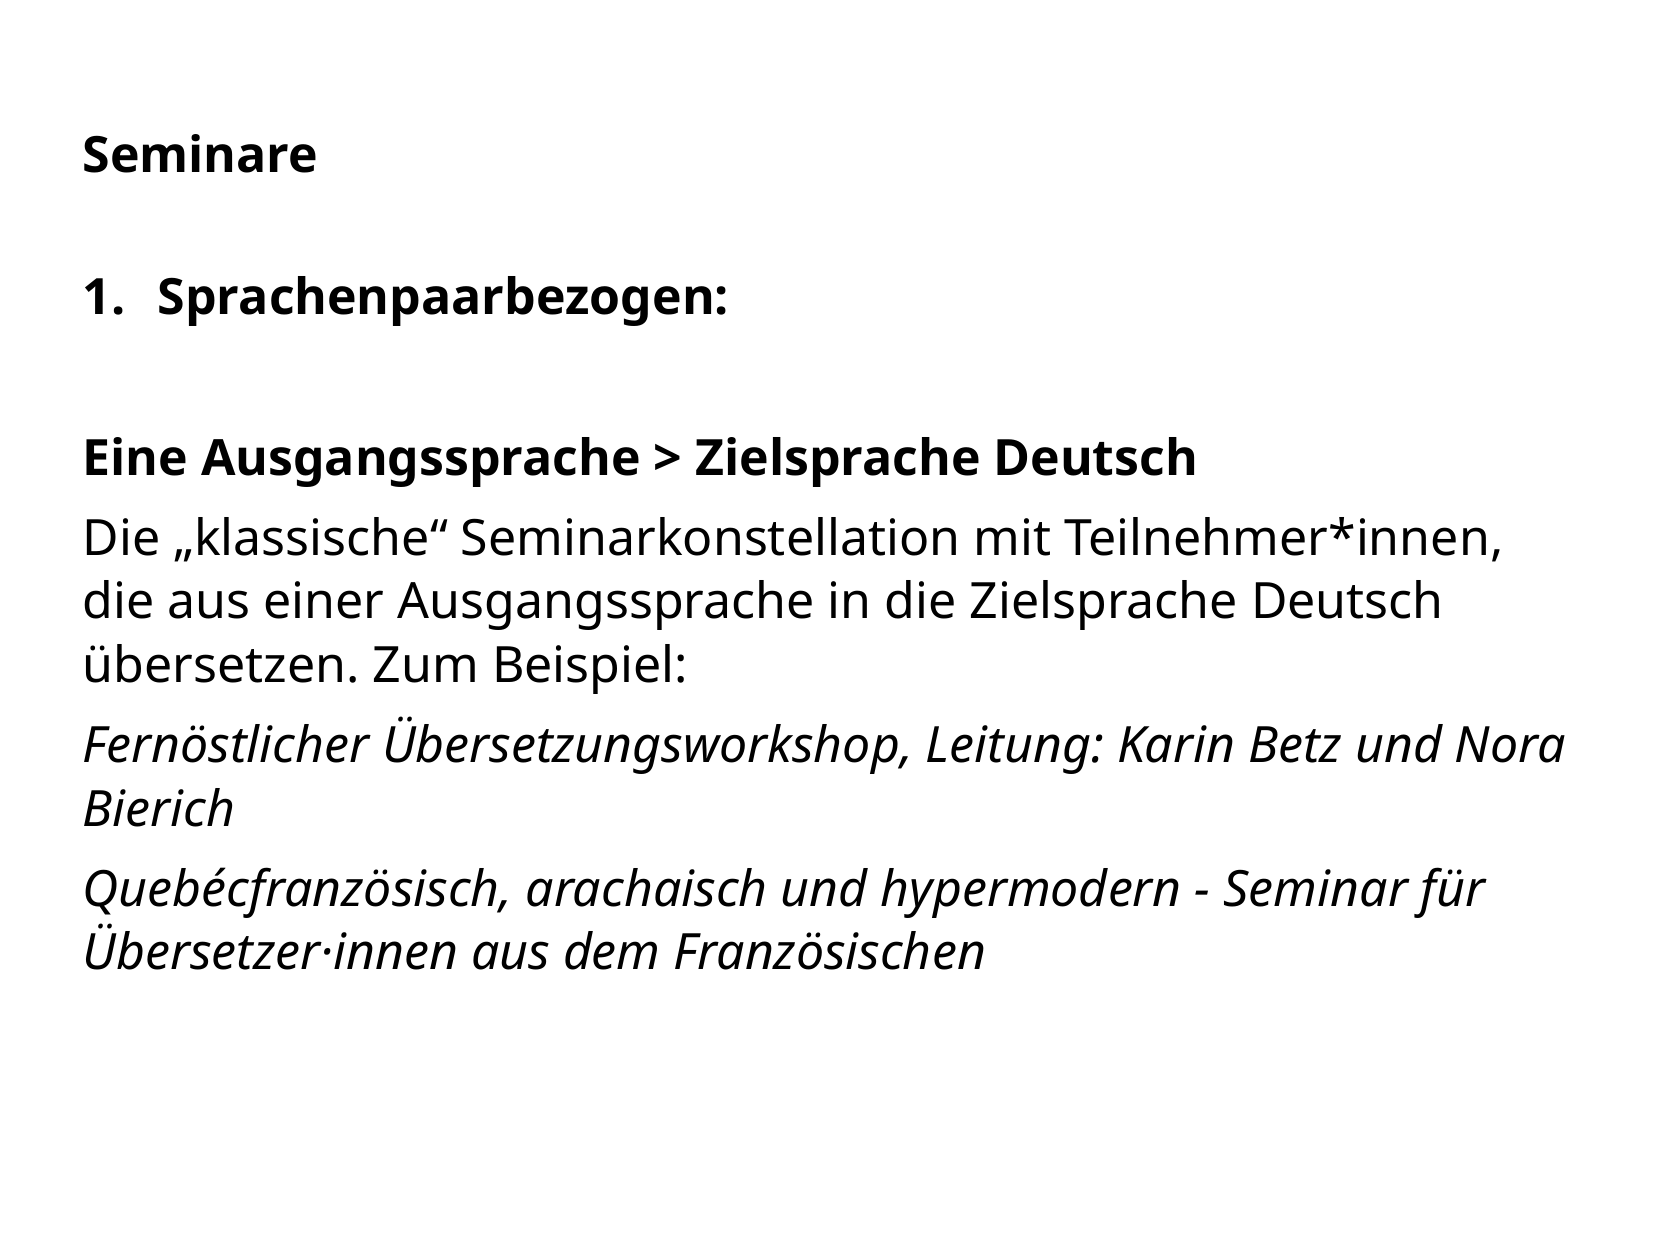

# Seminare
Sprachenpaarbezogen:
Eine Ausgangssprache > Zielsprache Deutsch
Die „klassische“ Seminarkonstellation mit Teilnehmer*innen, die aus einer Ausgangssprache in die Zielsprache Deutsch übersetzen. Zum Beispiel:
Fernöstlicher Übersetzungsworkshop, Leitung: Karin Betz und Nora Bierich
Quebécfranzösisch, arachaisch und hypermodern - Seminar für Übersetzer·innen aus dem Französischen